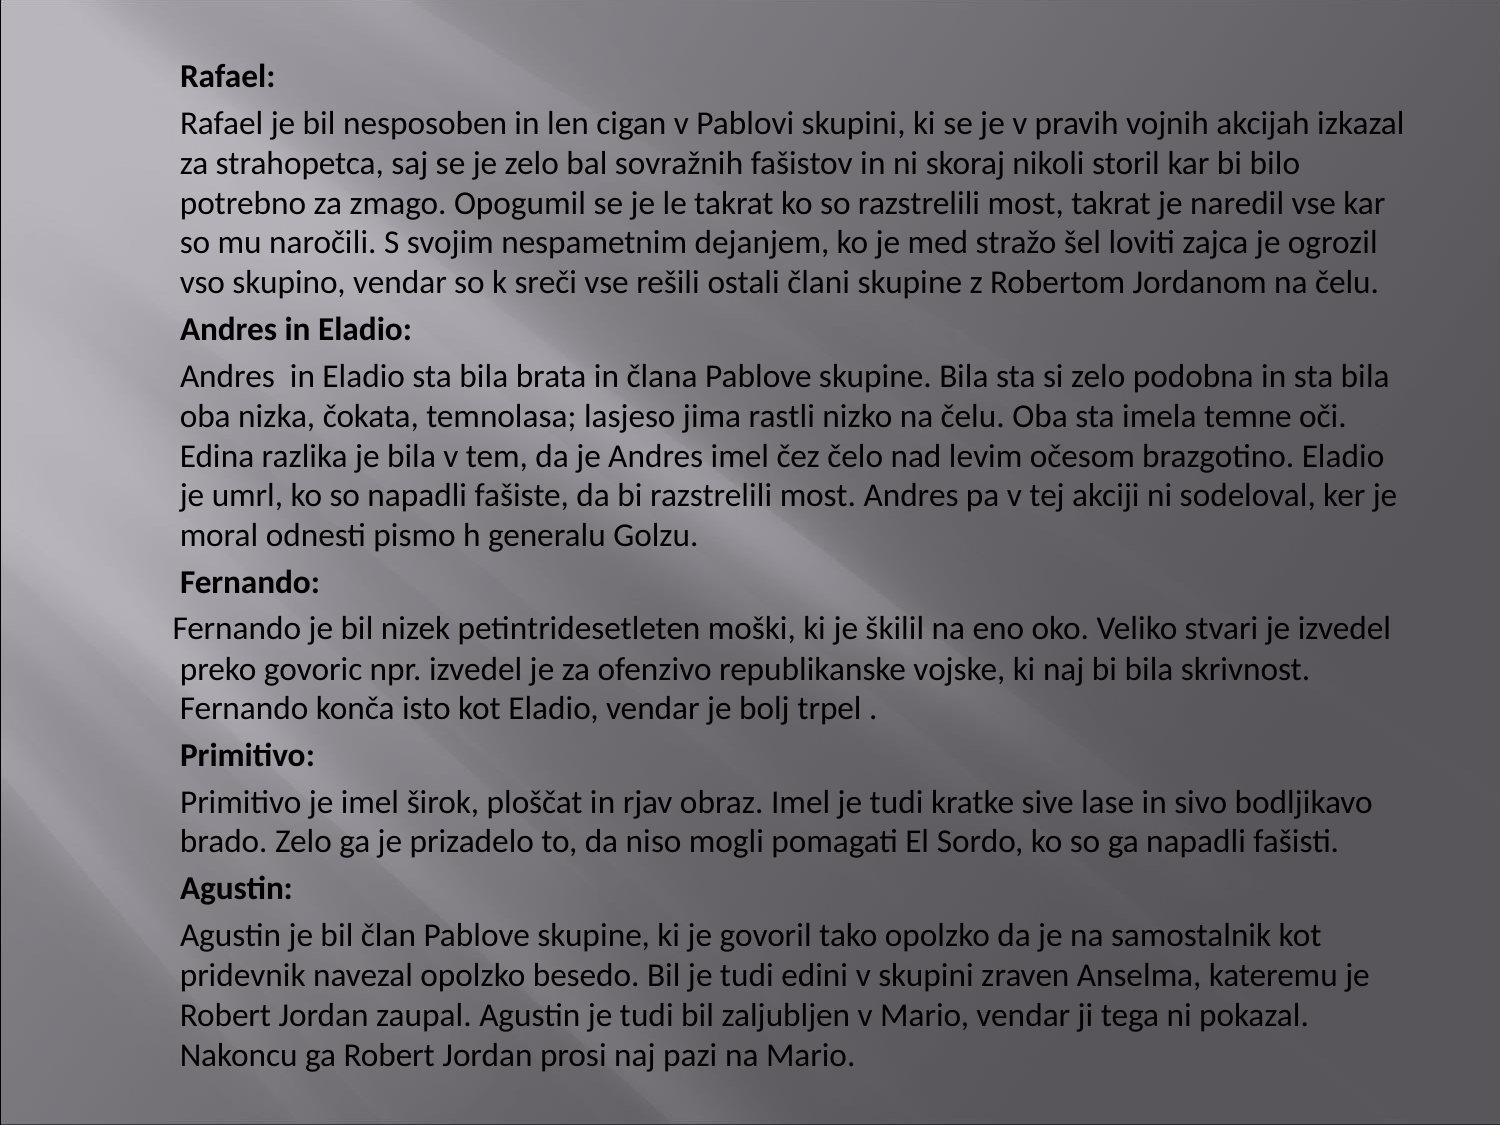

#
 Rafael:
 Rafael je bil nesposoben in len cigan v Pablovi skupini, ki se je v pravih vojnih akcijah izkazal za strahopetca, saj se je zelo bal sovražnih fašistov in ni skoraj nikoli storil kar bi bilo potrebno za zmago. Opogumil se je le takrat ko so razstrelili most, takrat je naredil vse kar so mu naročili. S svojim nespametnim dejanjem, ko je med stražo šel loviti zajca je ogrozil vso skupino, vendar so k sreči vse rešili ostali člani skupine z Robertom Jordanom na čelu.
 Andres in Eladio:
 Andres in Eladio sta bila brata in člana Pablove skupine. Bila sta si zelo podobna in sta bila oba nizka, čokata, temnolasa; lasjeso jima rastli nizko na čelu. Oba sta imela temne oči. Edina razlika je bila v tem, da je Andres imel čez čelo nad levim očesom brazgotino. Eladio je umrl, ko so napadli fašiste, da bi razstrelili most. Andres pa v tej akciji ni sodeloval, ker je moral odnesti pismo h generalu Golzu.
 Fernando:
 Fernando je bil nizek petintridesetleten moški, ki je škilil na eno oko. Veliko stvari je izvedel preko govoric npr. izvedel je za ofenzivo republikanske vojske, ki naj bi bila skrivnost. Fernando konča isto kot Eladio, vendar je bolj trpel .
 Primitivo:
 Primitivo je imel širok, ploščat in rjav obraz. Imel je tudi kratke sive lase in sivo bodljikavo brado. Zelo ga je prizadelo to, da niso mogli pomagati El Sordo, ko so ga napadli fašisti.
 Agustin:
 Agustin je bil član Pablove skupine, ki je govoril tako opolzko da je na samostalnik kot pridevnik navezal opolzko besedo. Bil je tudi edini v skupini zraven Anselma, kateremu je Robert Jordan zaupal. Agustin je tudi bil zaljubljen v Mario, vendar ji tega ni pokazal. Nakoncu ga Robert Jordan prosi naj pazi na Mario.